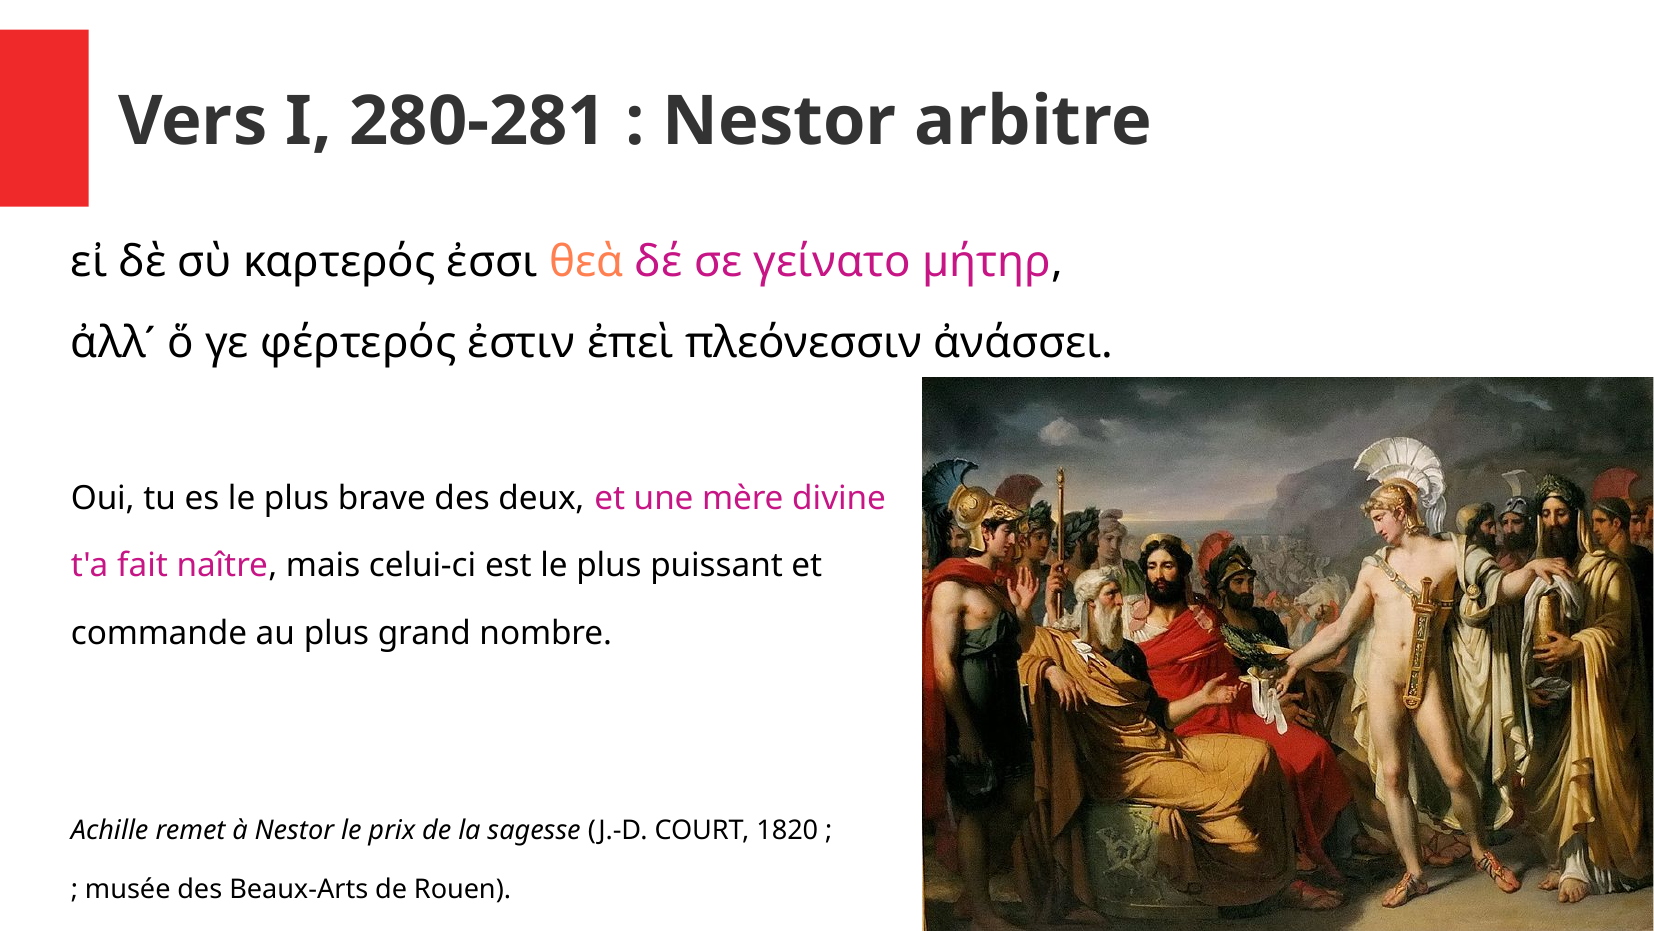

# Vers I, 280-281 : Nestor arbitre
εἰ δὲ σὺ καρτερός ἐσσι θεὰ δέ σε γείνατο μήτηρ,
ἀλλʹ ὅ γε φέρτερός ἐστιν ἐπεὶ πλεόνεσσιν ἀνάσσει.
Oui, tu es le plus brave des deux, et une mère divine
t'a fait naître, mais celui-ci est le plus puissant et
commande au plus grand nombre.
Achille remet à Nestor le prix de la sagesse (J.-D. COURT, 1820 ;
; musée des Beaux-Arts de Rouen).
11